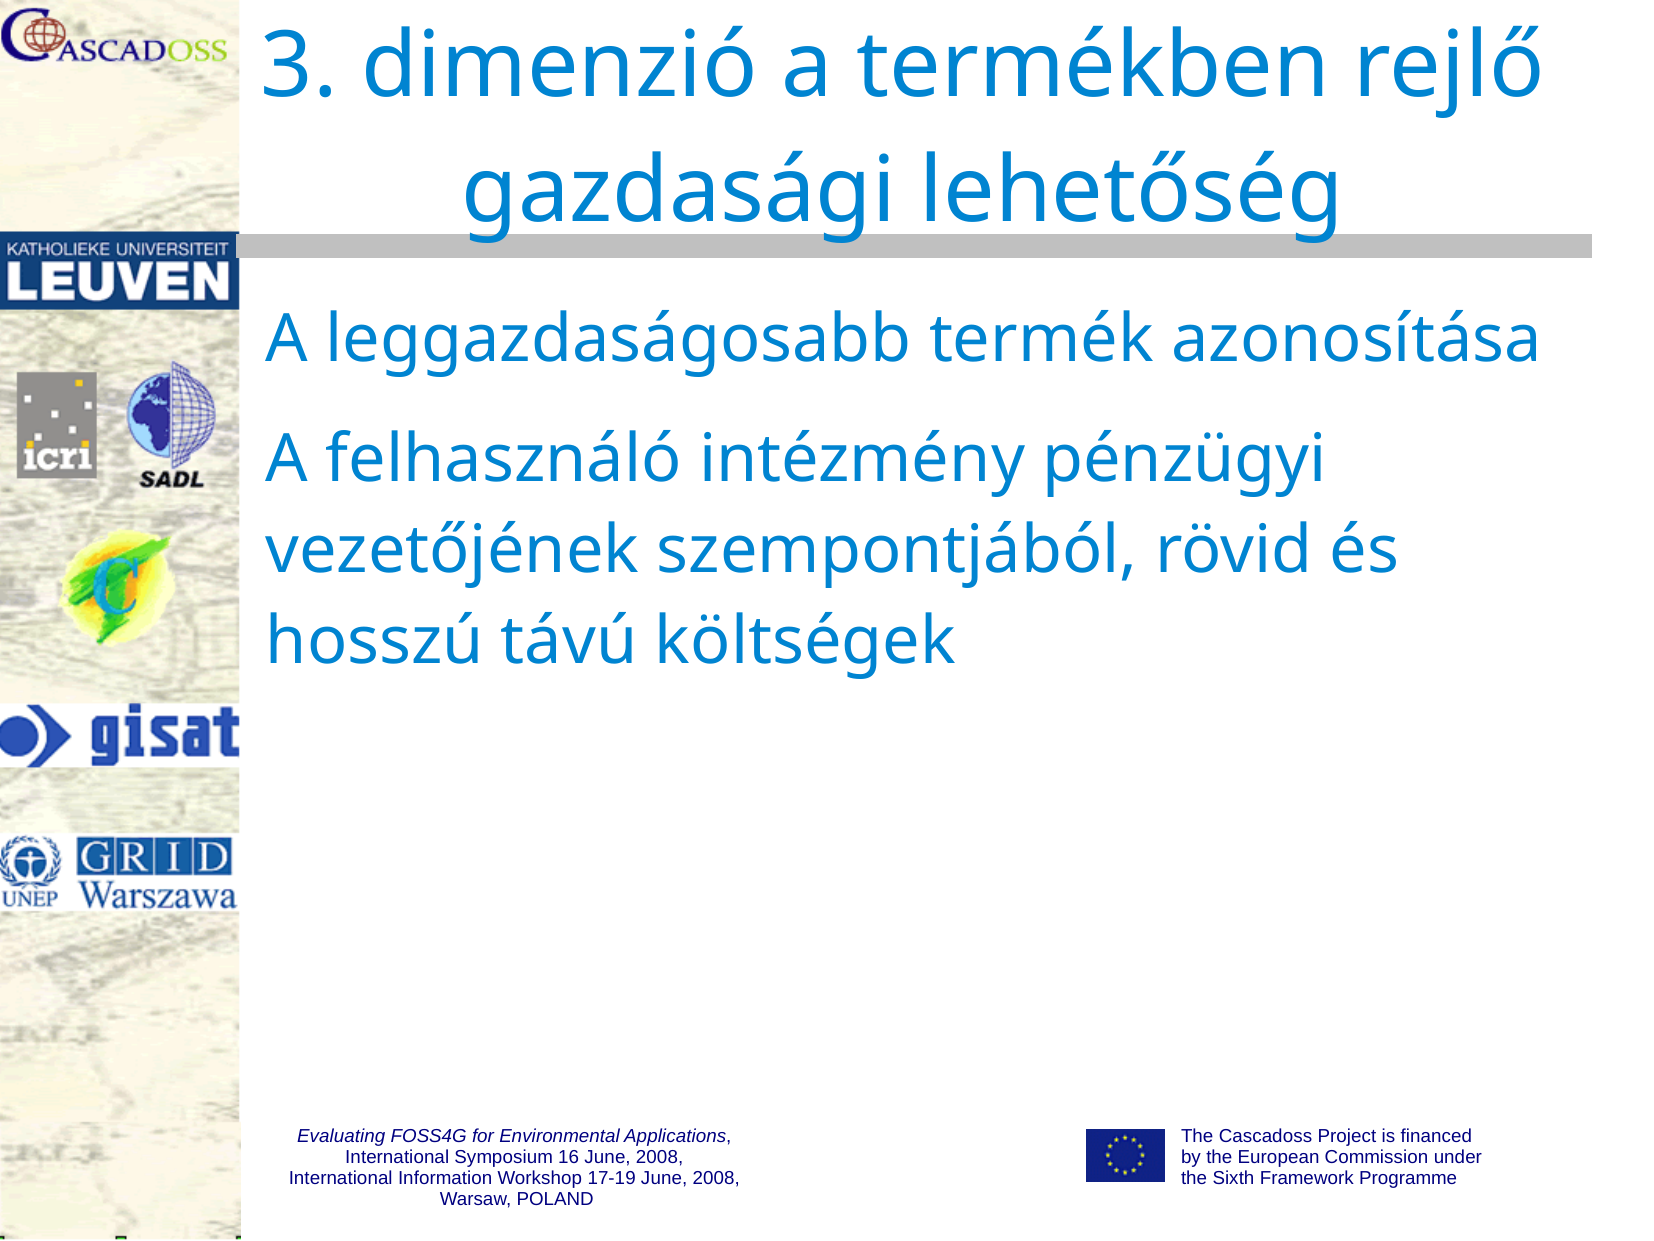

# 3. dimenzió a termékben rejlő gazdasági lehetőség
A leggazdaságosabb termék azonosítása
A felhasználó intézmény pénzügyi vezetőjének szempontjából, rövid és hosszú távú költségek